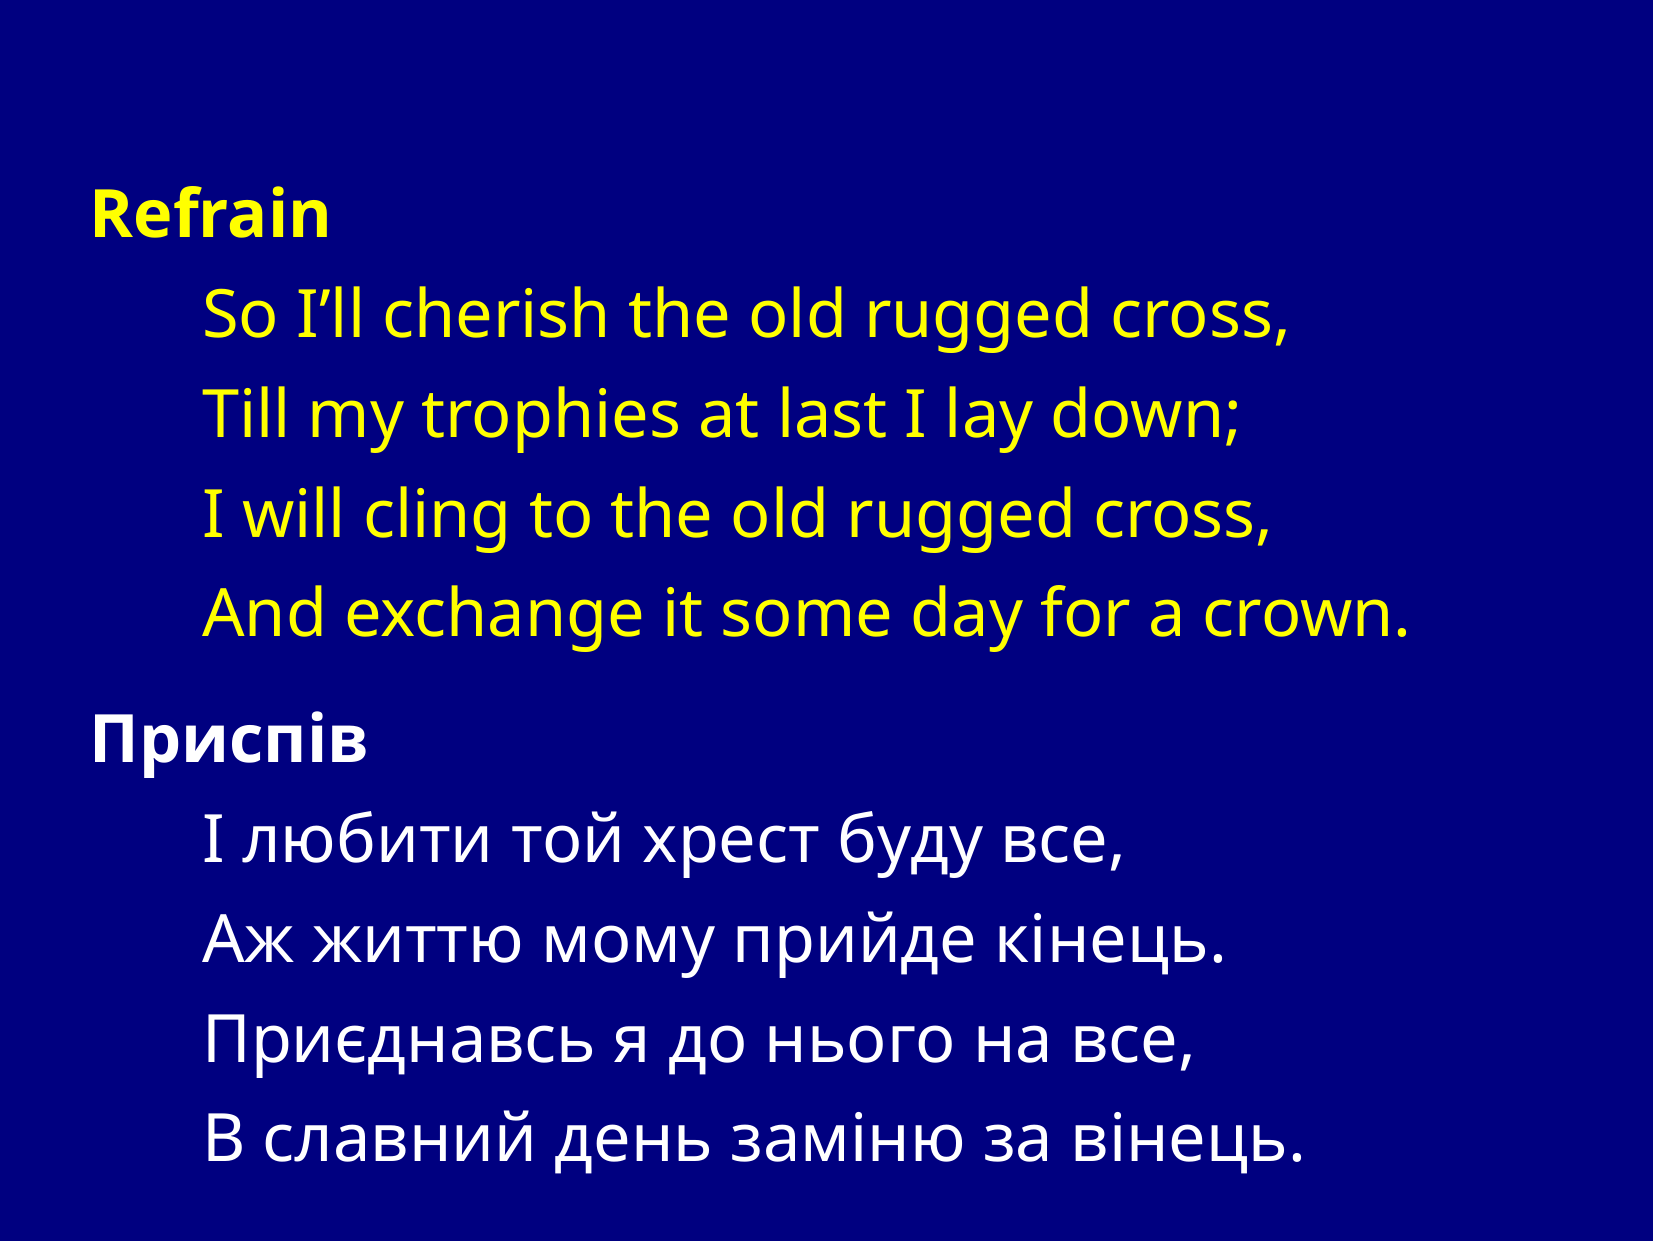

Refrain
	So I’ll cherish the old rugged cross,
	Till my trophies at last I lay down;
	I will cling to the old rugged cross,
	And exchange it some day for a crown.
Приспів
	І любити той хрест буду все,
	Аж життю мому прийде кінець.
	Приєднавсь я до нього на все,
	В славний день заміню за вінець.